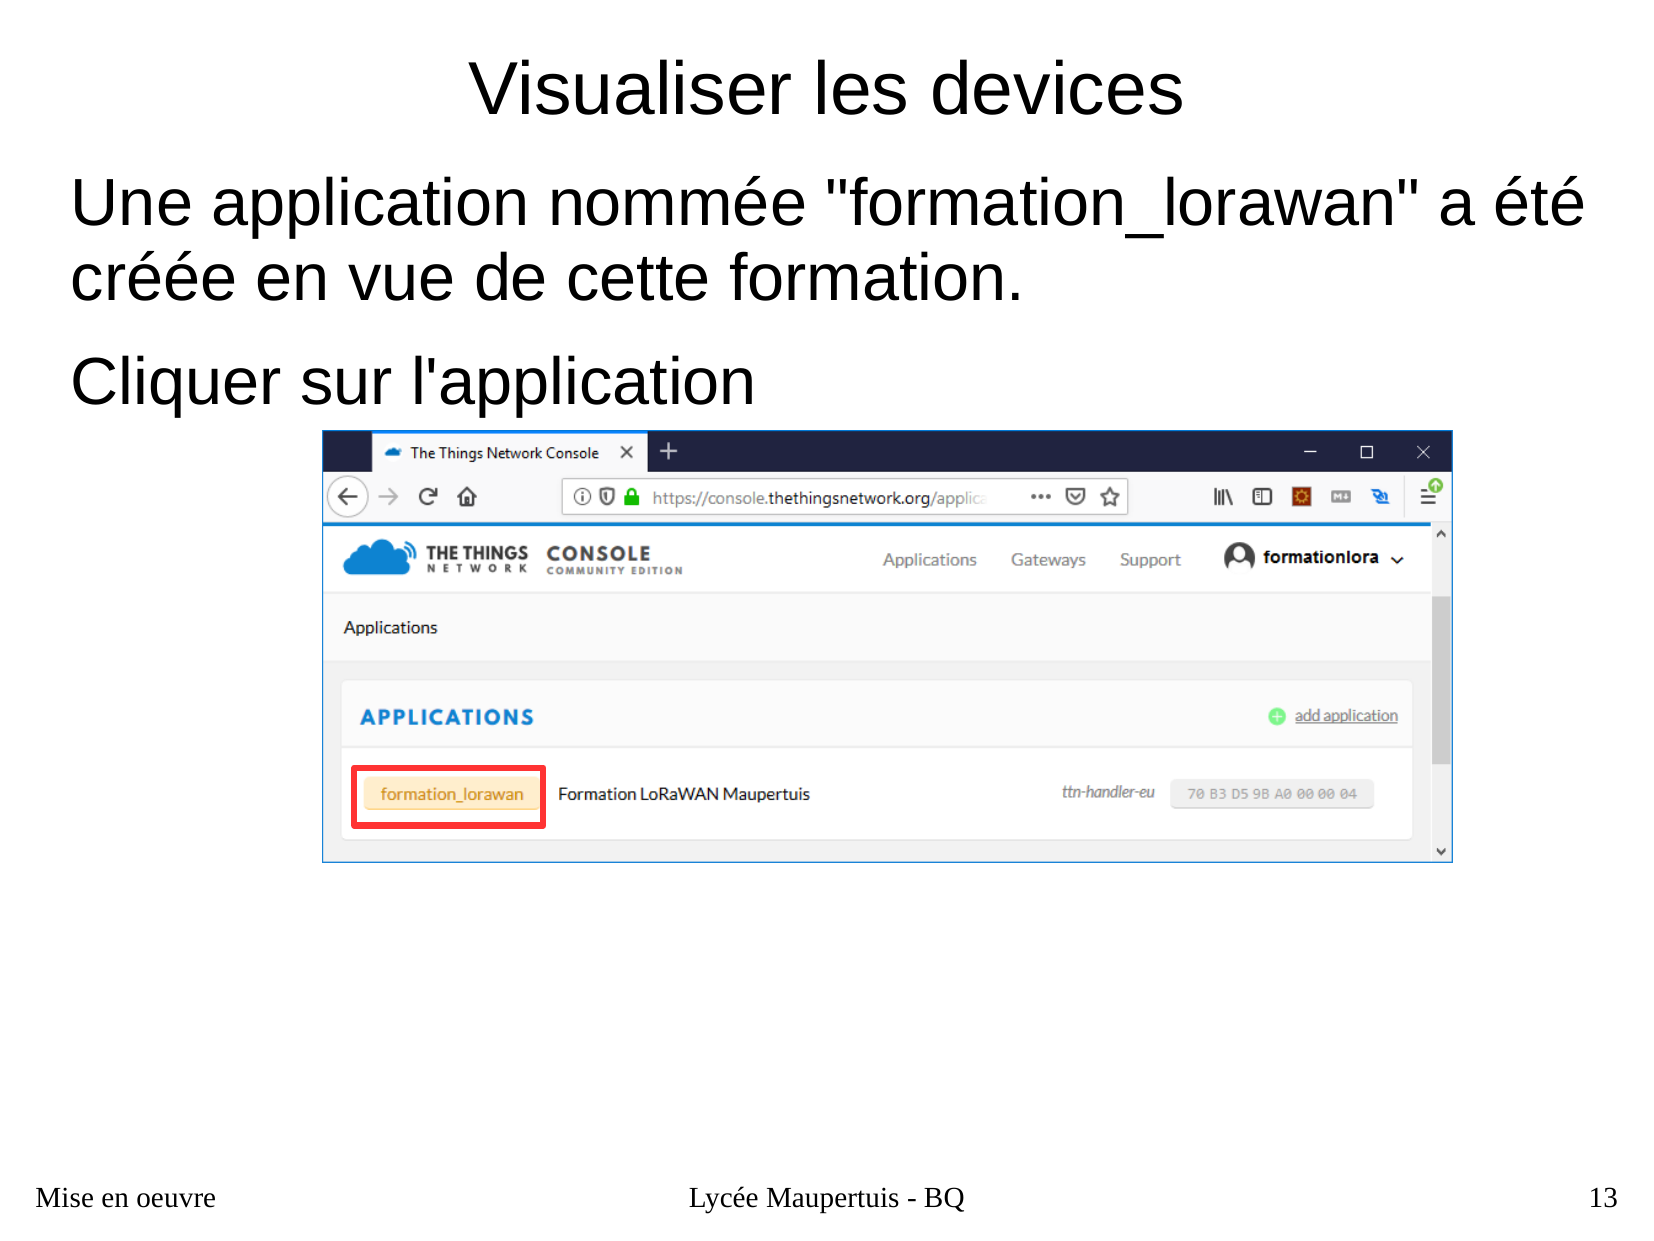

# Visualiser les devices
Une application nommée "formation_lorawan" a été créée en vue de cette formation.
Cliquer sur l'application
Mise en oeuvre
Lycée Maupertuis - BQ
13